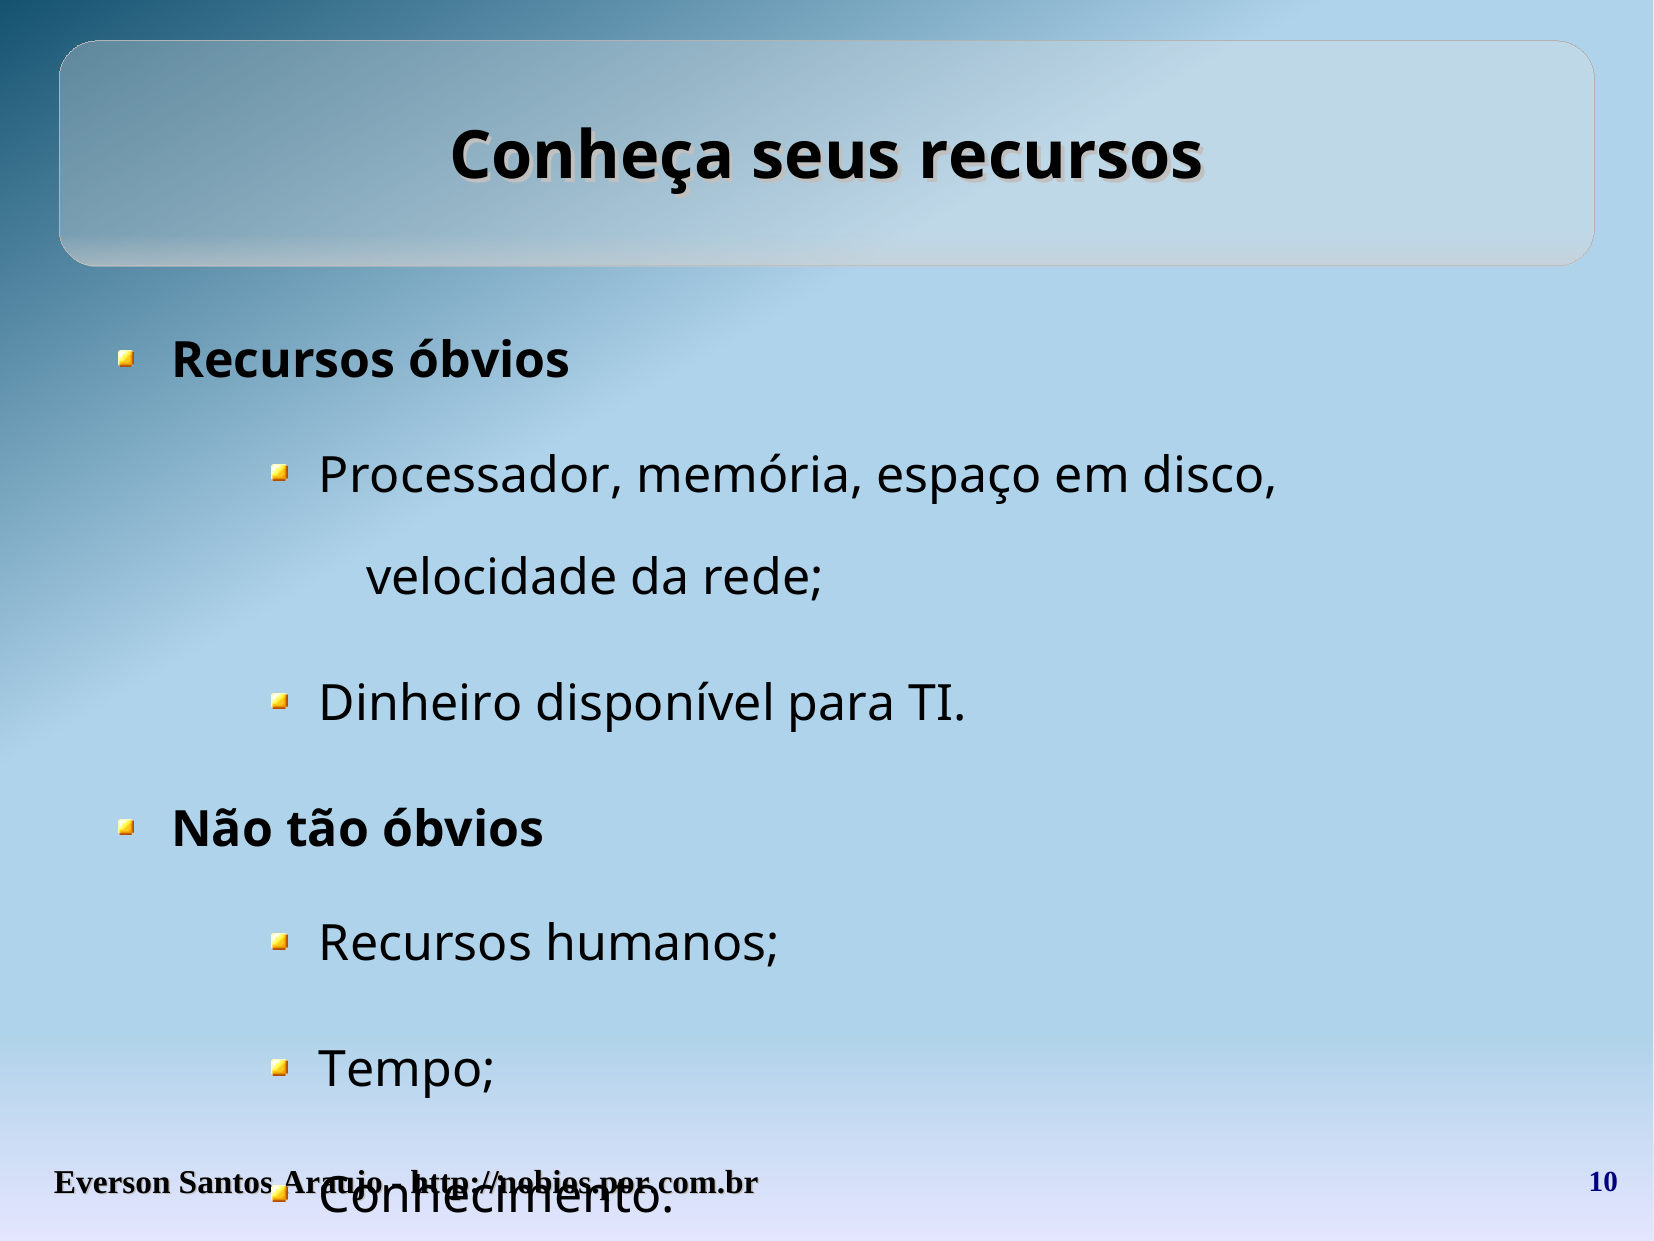

# Conheça seus recursos
Recursos óbvios
Processador, memória, espaço em disco, velocidade da rede;
Dinheiro disponível para TI.
Não tão óbvios
Recursos humanos;
Tempo;
Conhecimento.
Everson Santos Araujo - http://nobios.por.com.br
10